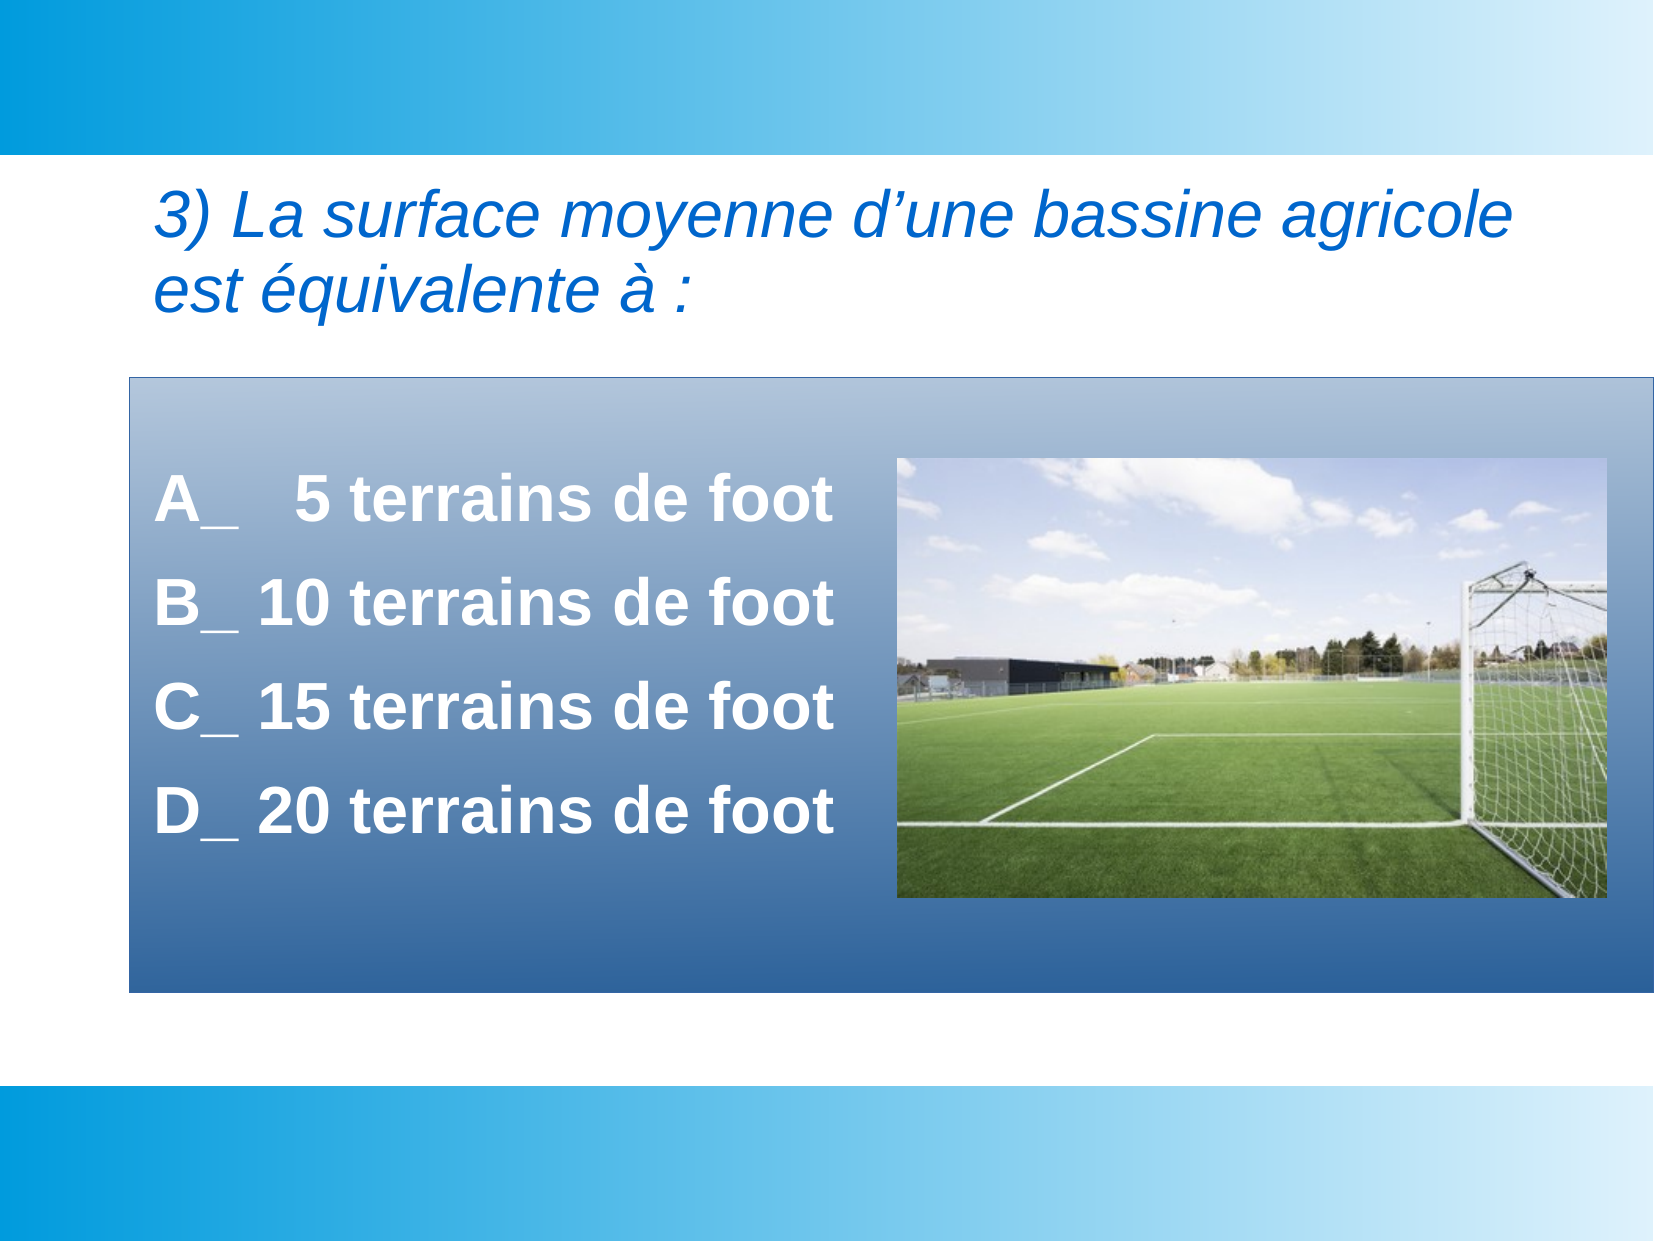

# 3) La surface moyenne d’une bassine agricole est équivalente à :
A_ 5 terrains de foot
B_ 10 terrains de foot
C_ 15 terrains de foot
D_ 20 terrains de foot